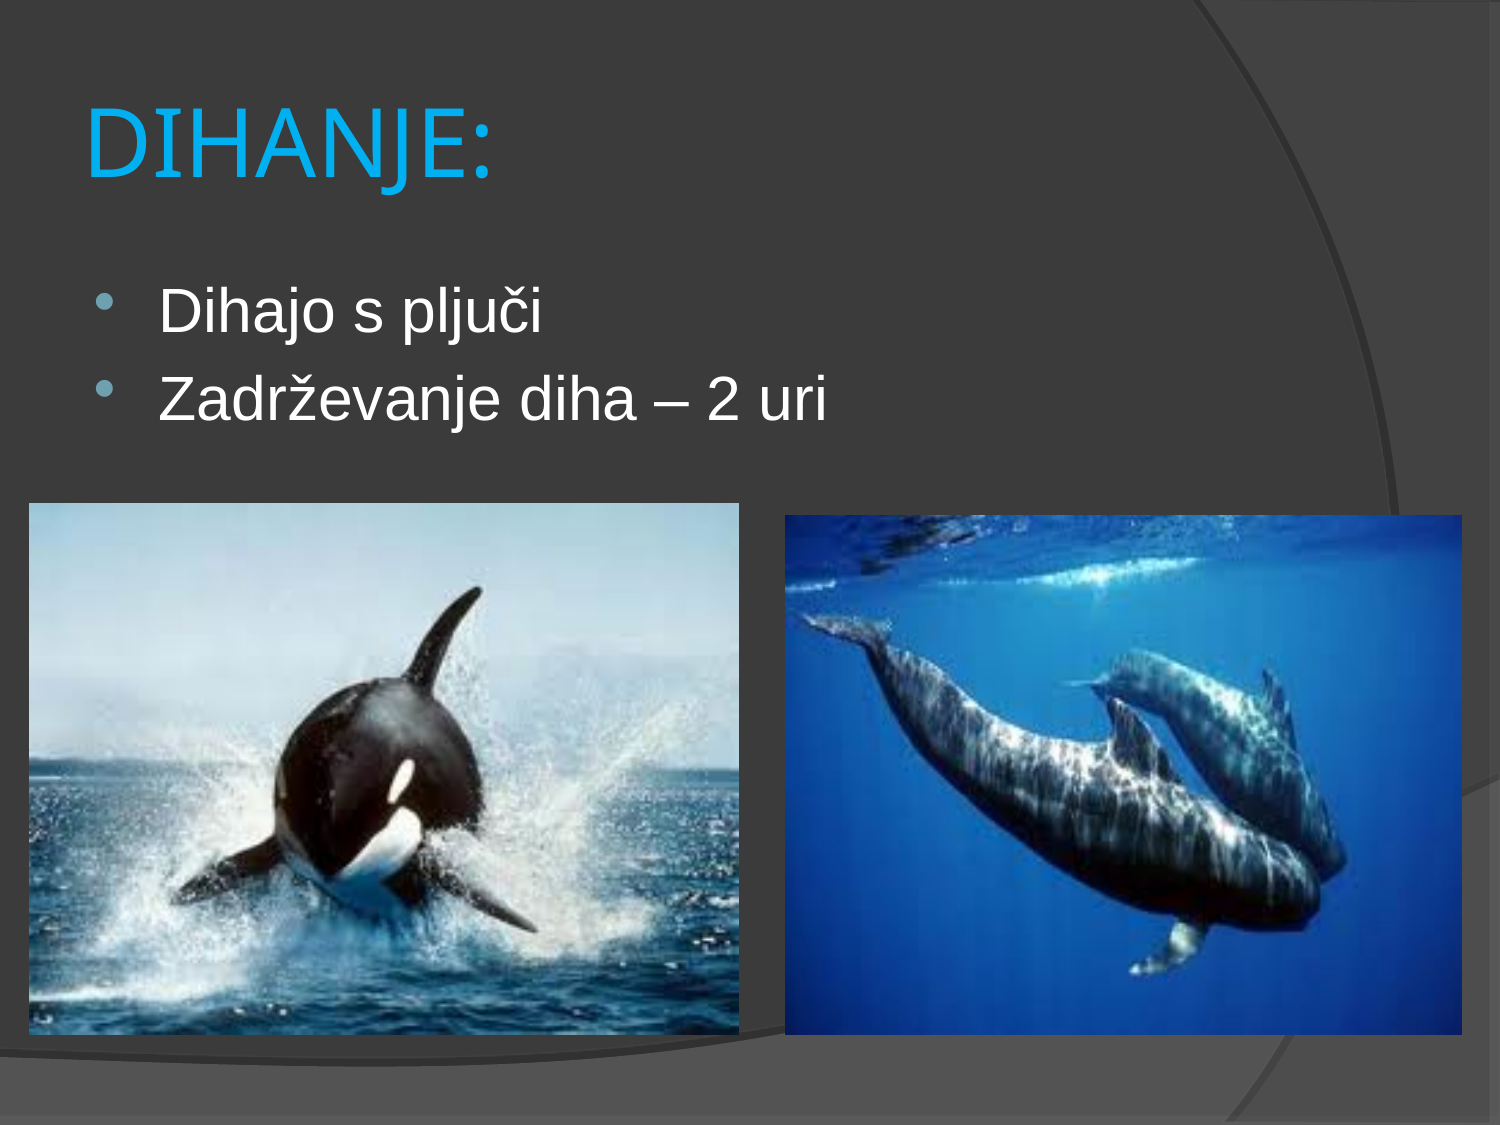

# DIHANJE:
Dihajo s pljuči
Zadrževanje diha – 2 uri